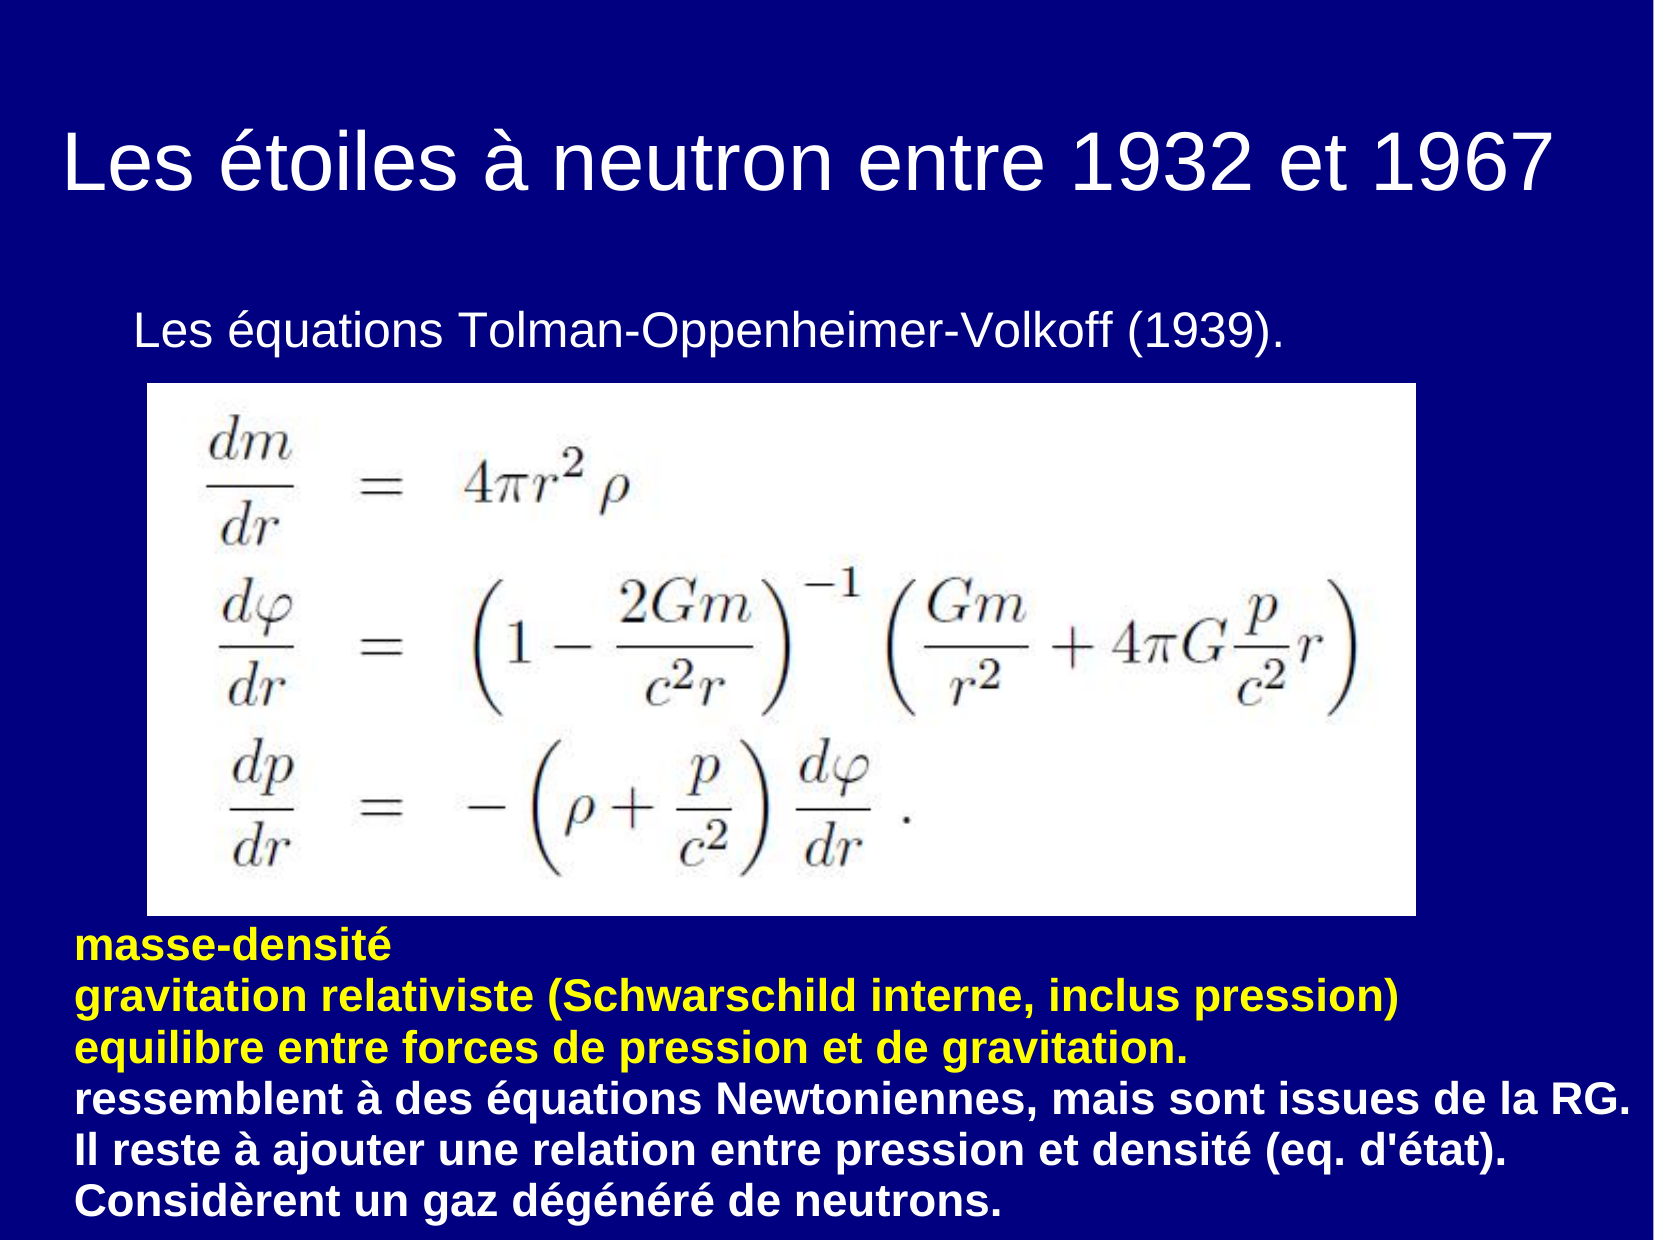

# Les étoiles à neutron entre 1932 et 1967
Les équations Tolman-Oppenheimer-Volkoff (1939).
masse-densité
gravitation relativiste (Schwarschild interne, inclus pression)
equilibre entre forces de pression et de gravitation.
ressemblent à des équations Newtoniennes, mais sont issues de la RG.
Il reste à ajouter une relation entre pression et densité (eq. d'état).
Considèrent un gaz dégénéré de neutrons.